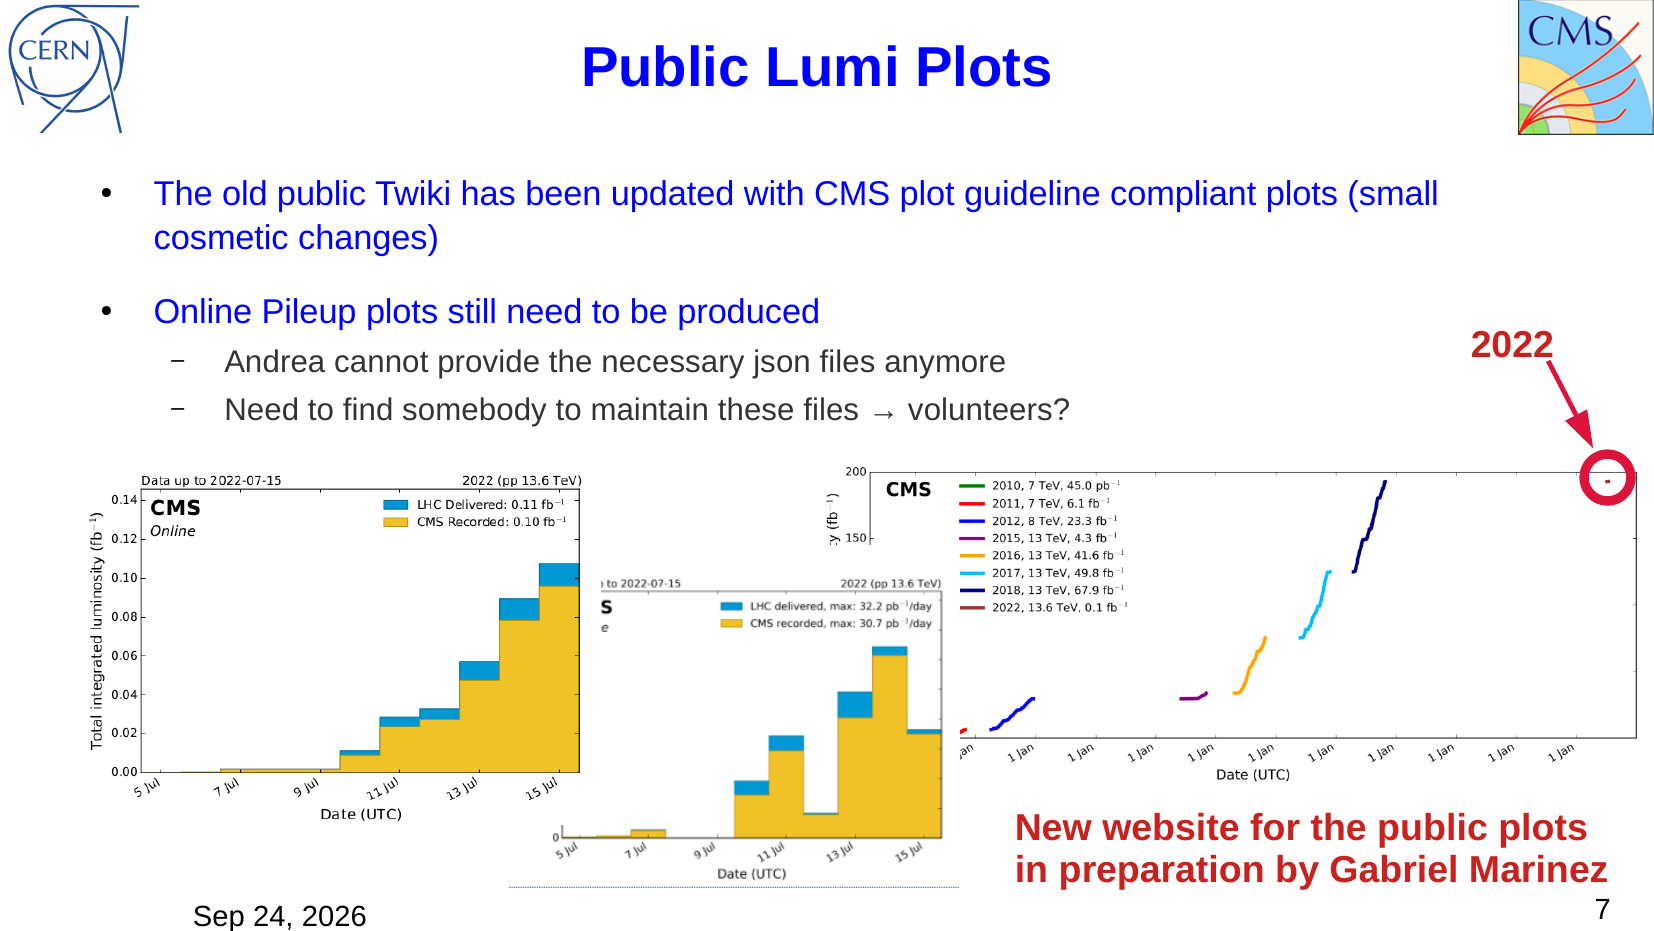

# Public Lumi Plots
The old public Twiki has been updated with CMS plot guideline compliant plots (small cosmetic changes)
Online Pileup plots still need to be produced
Andrea cannot provide the necessary json files anymore
Need to find somebody to maintain these files → volunteers?
2022
New website for the public plots
in preparation by Gabriel Marinez